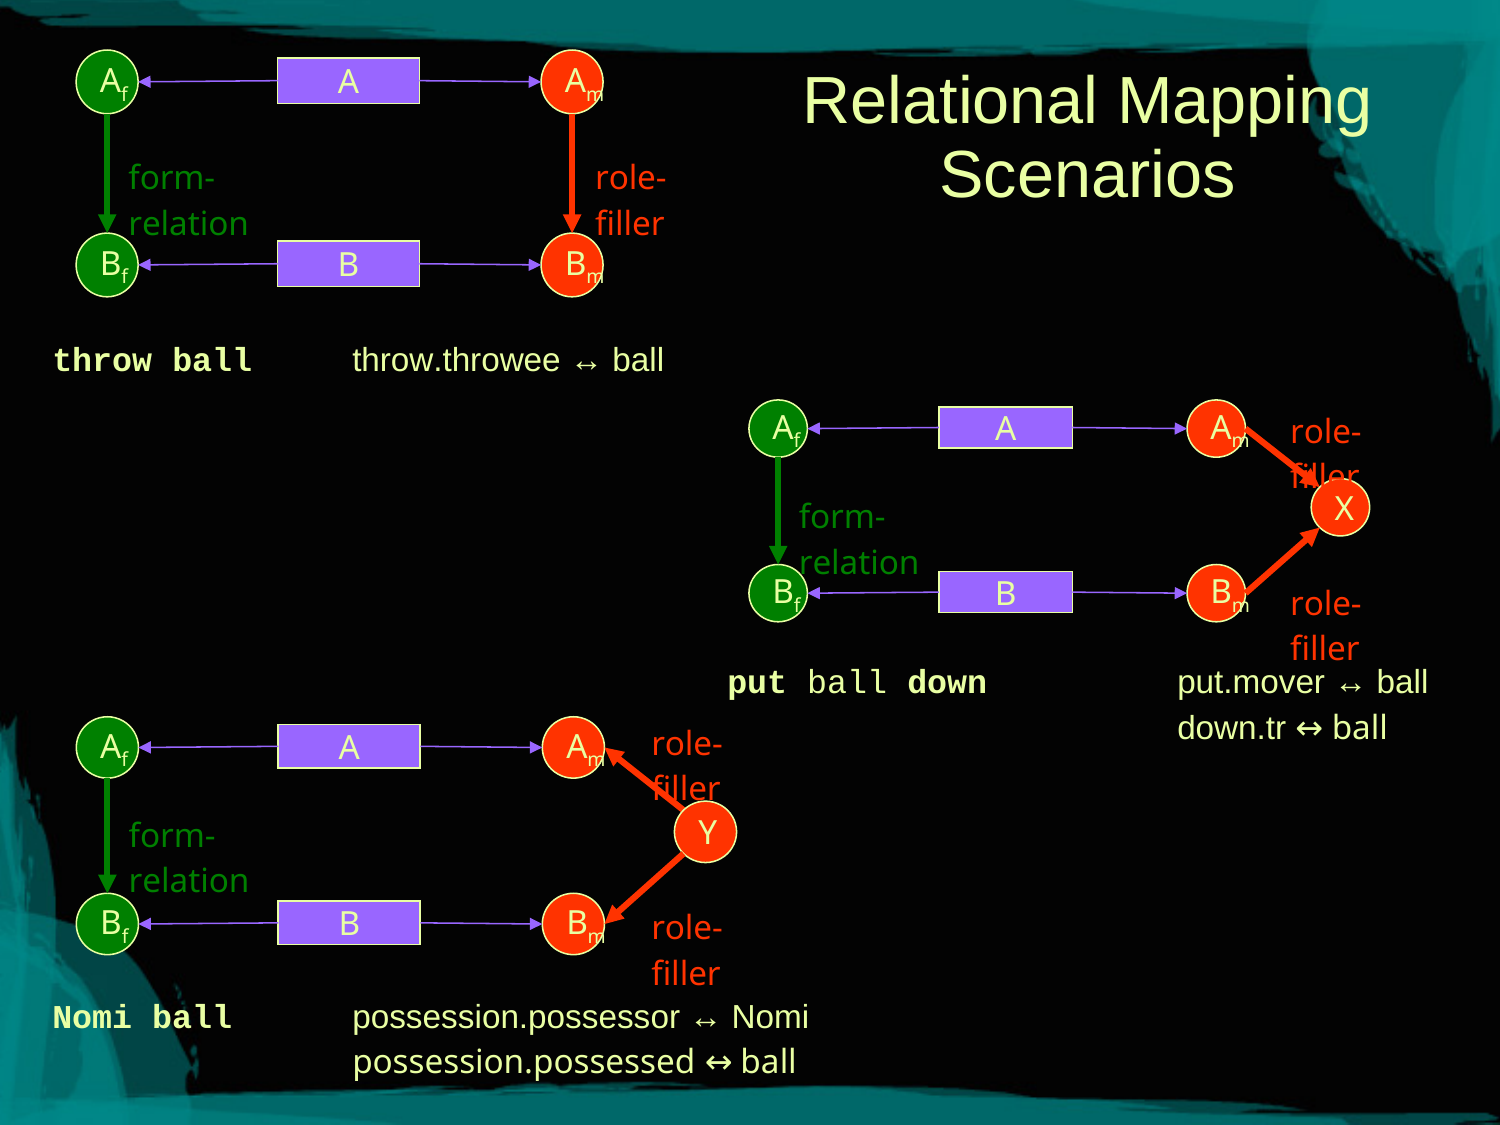

# Relational Mapping Scenarios
Af
Am
A
form-
relation
role-
filler
Bf
Bm
B
throw ball	throw.throwee ↔ ball
Af
Am
role-
filler
A
X
form-
relation
Bf
Bm
B
role-
filler
put ball down		put.mover ↔ ball
			down.tr ↔ ball
role-
filler
Af
Am
A
Y
form-
relation
Bf
Bm
role-
filler
B
Nomi ball	possession.possessor ↔ Nomi
		possession.possessed ↔ ball